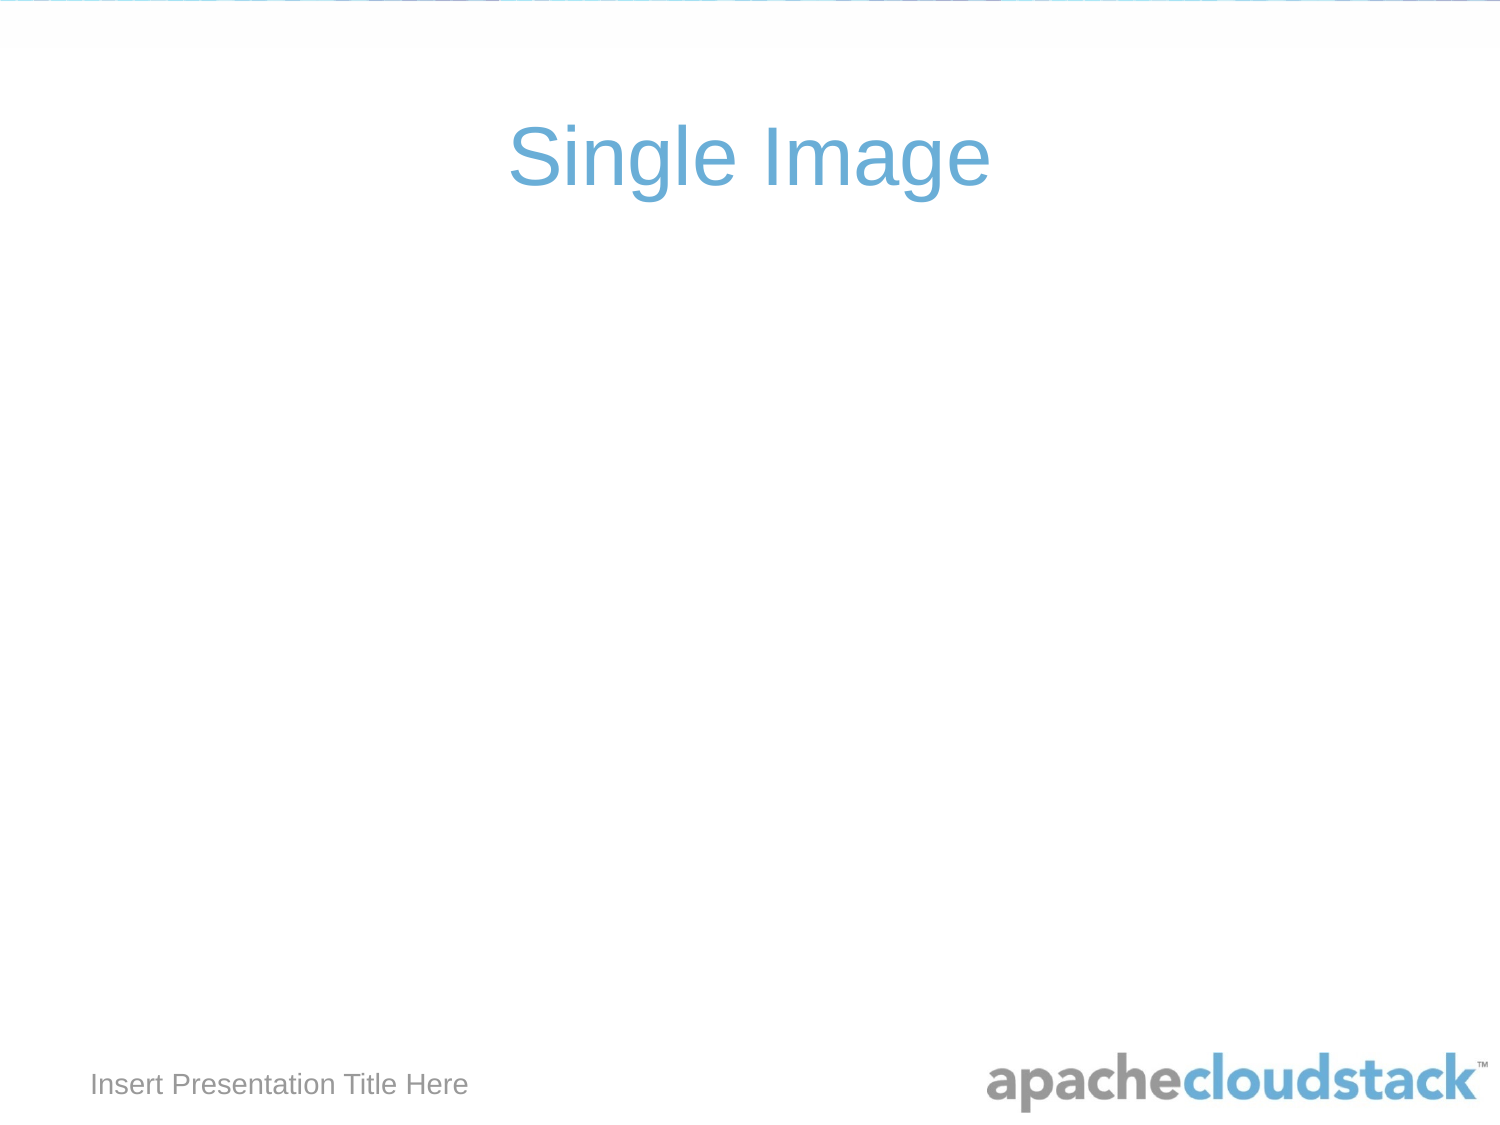

# Single Image
Insert Presentation Title Here